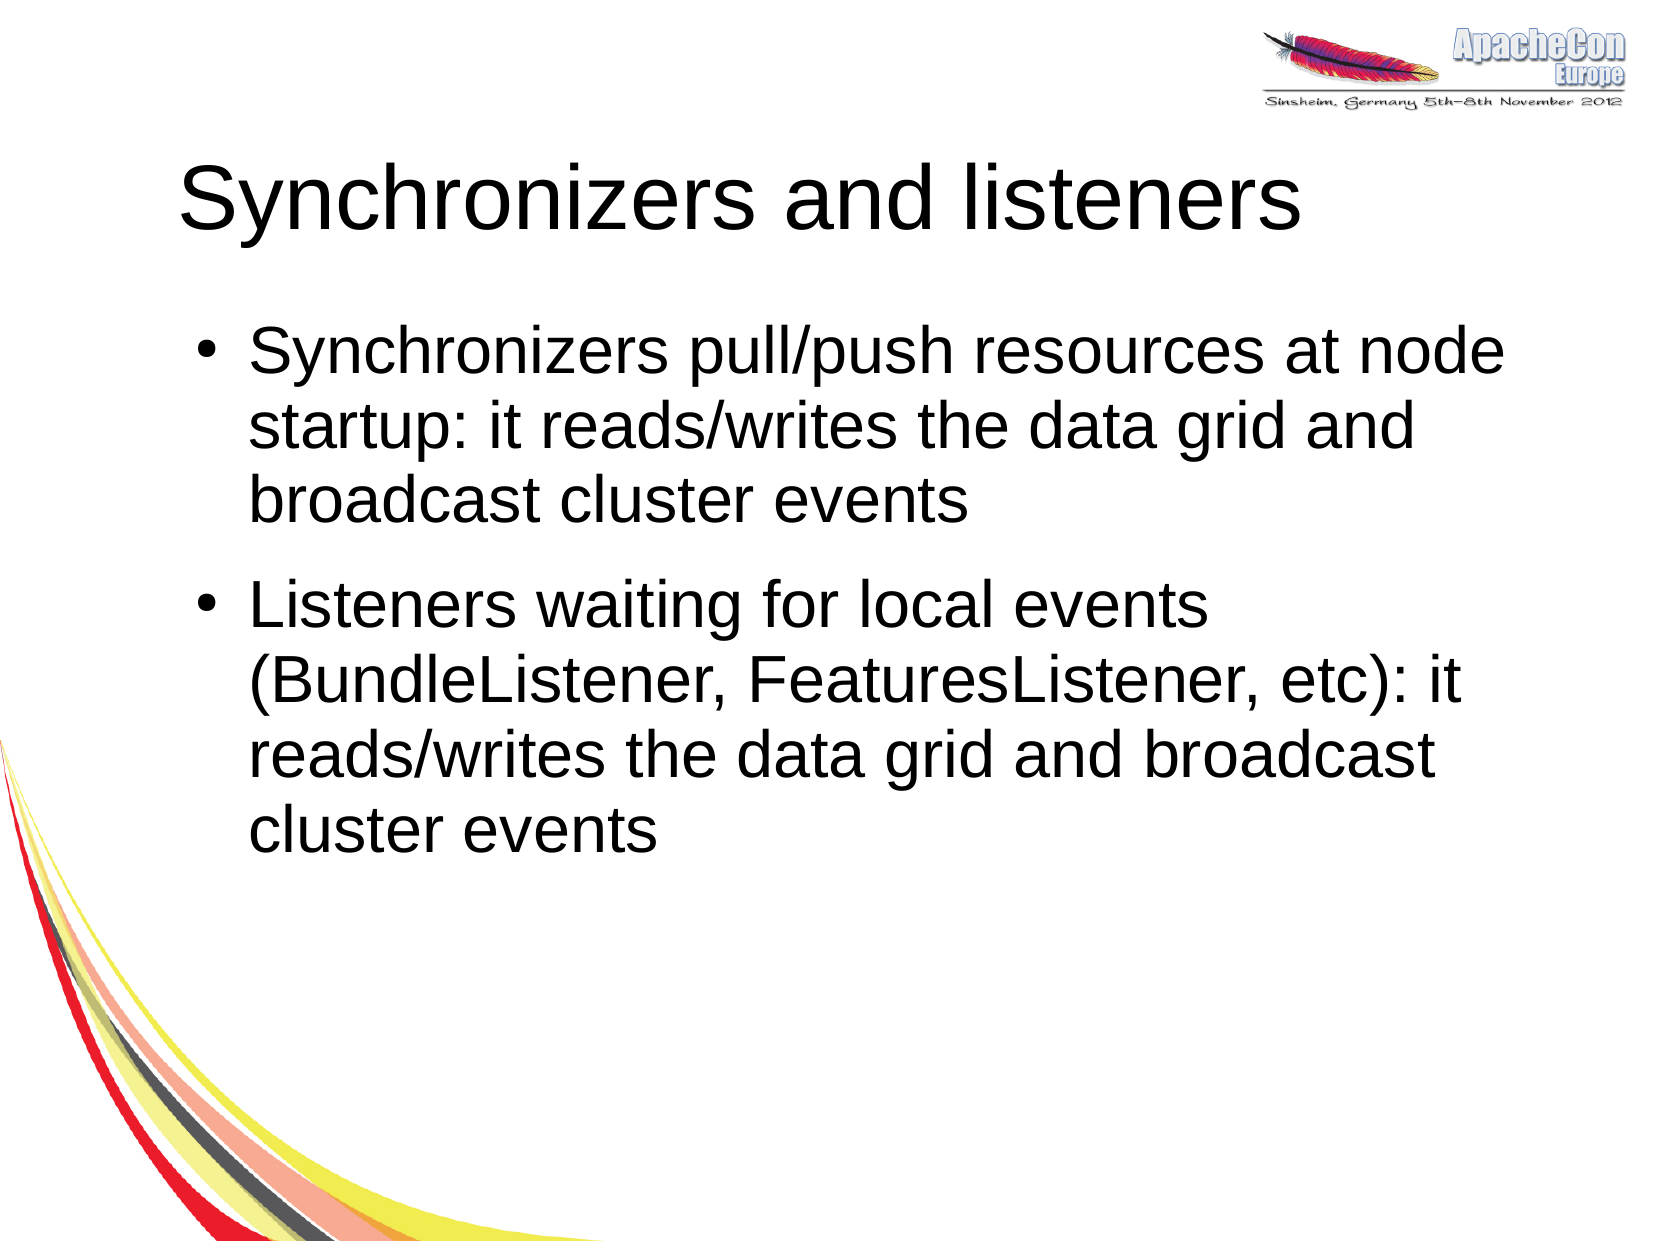

# Synchronizers and listeners
Synchronizers pull/push resources at node startup: it reads/writes the data grid and broadcast cluster events
Listeners waiting for local events (BundleListener, FeaturesListener, etc): it reads/writes the data grid and broadcast cluster events